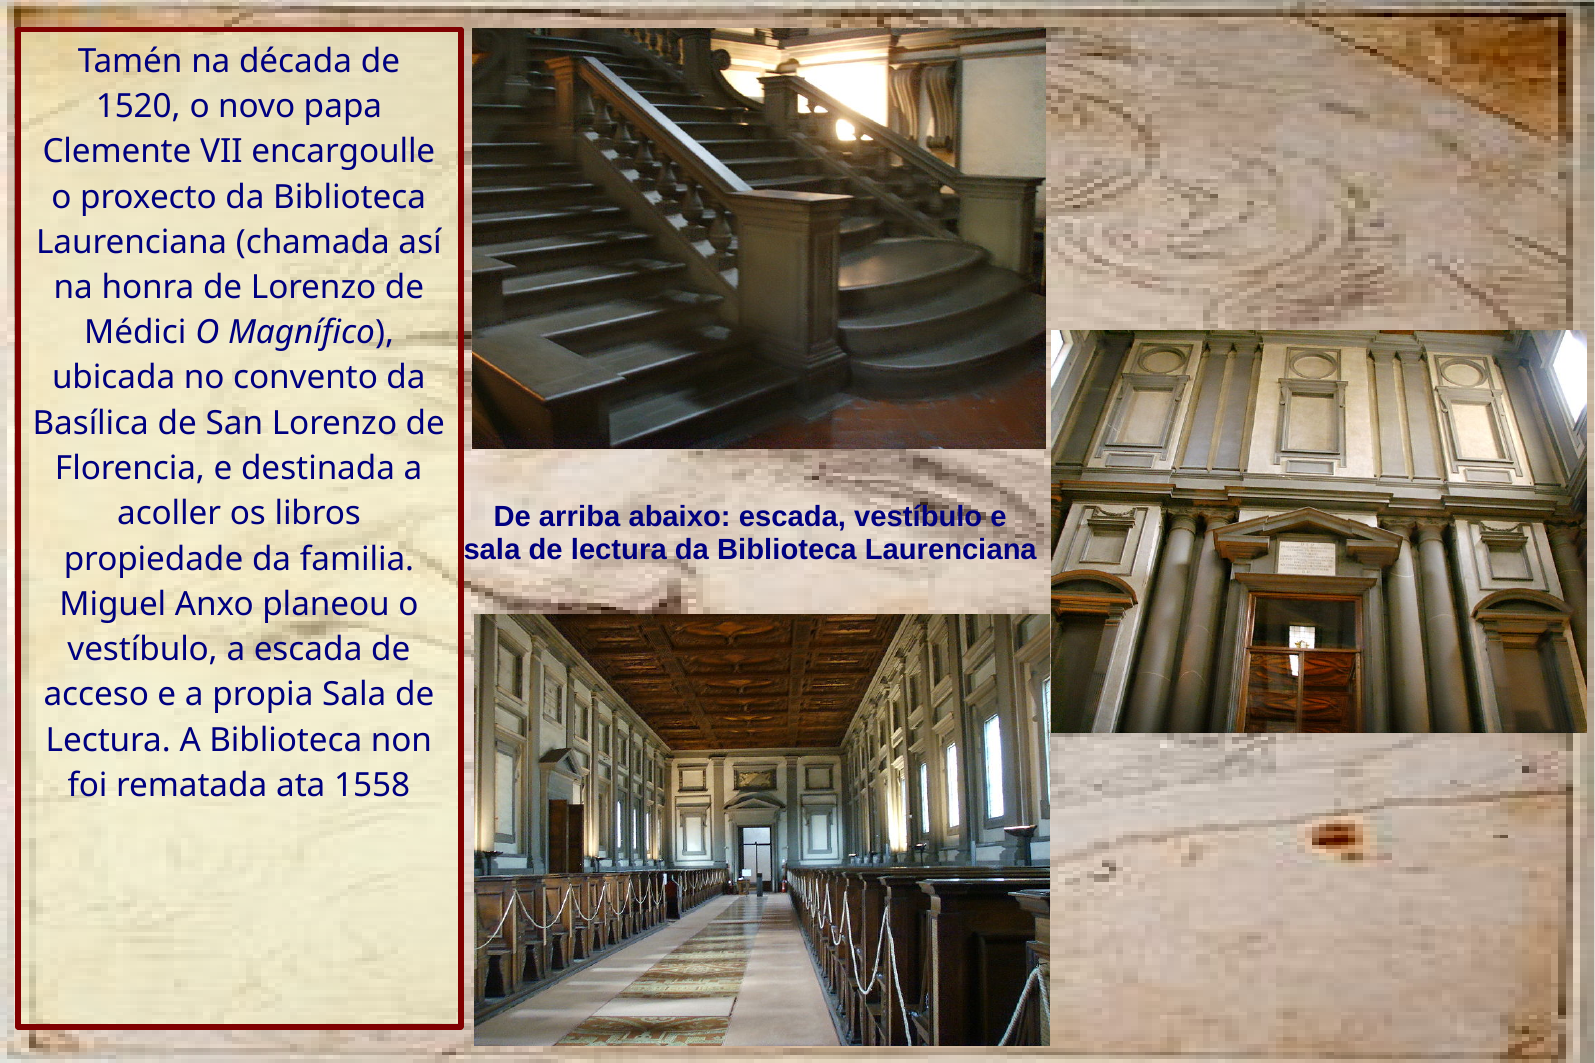

Tamén na década de 1520, o novo papa Clemente VII encargoulle o proxecto da Biblioteca Laurenciana (chamada así na honra de Lorenzo de Médici O Magnífico), ubicada no convento da Basílica de San Lorenzo de Florencia, e destinada a acoller os libros propiedade da familia. Miguel Anxo planeou o vestíbulo, a escada de acceso e a propia Sala de Lectura. A Biblioteca non foi rematada ata 1558
De arriba abaixo: escada, vestíbulo e
sala de lectura da Biblioteca Laurenciana